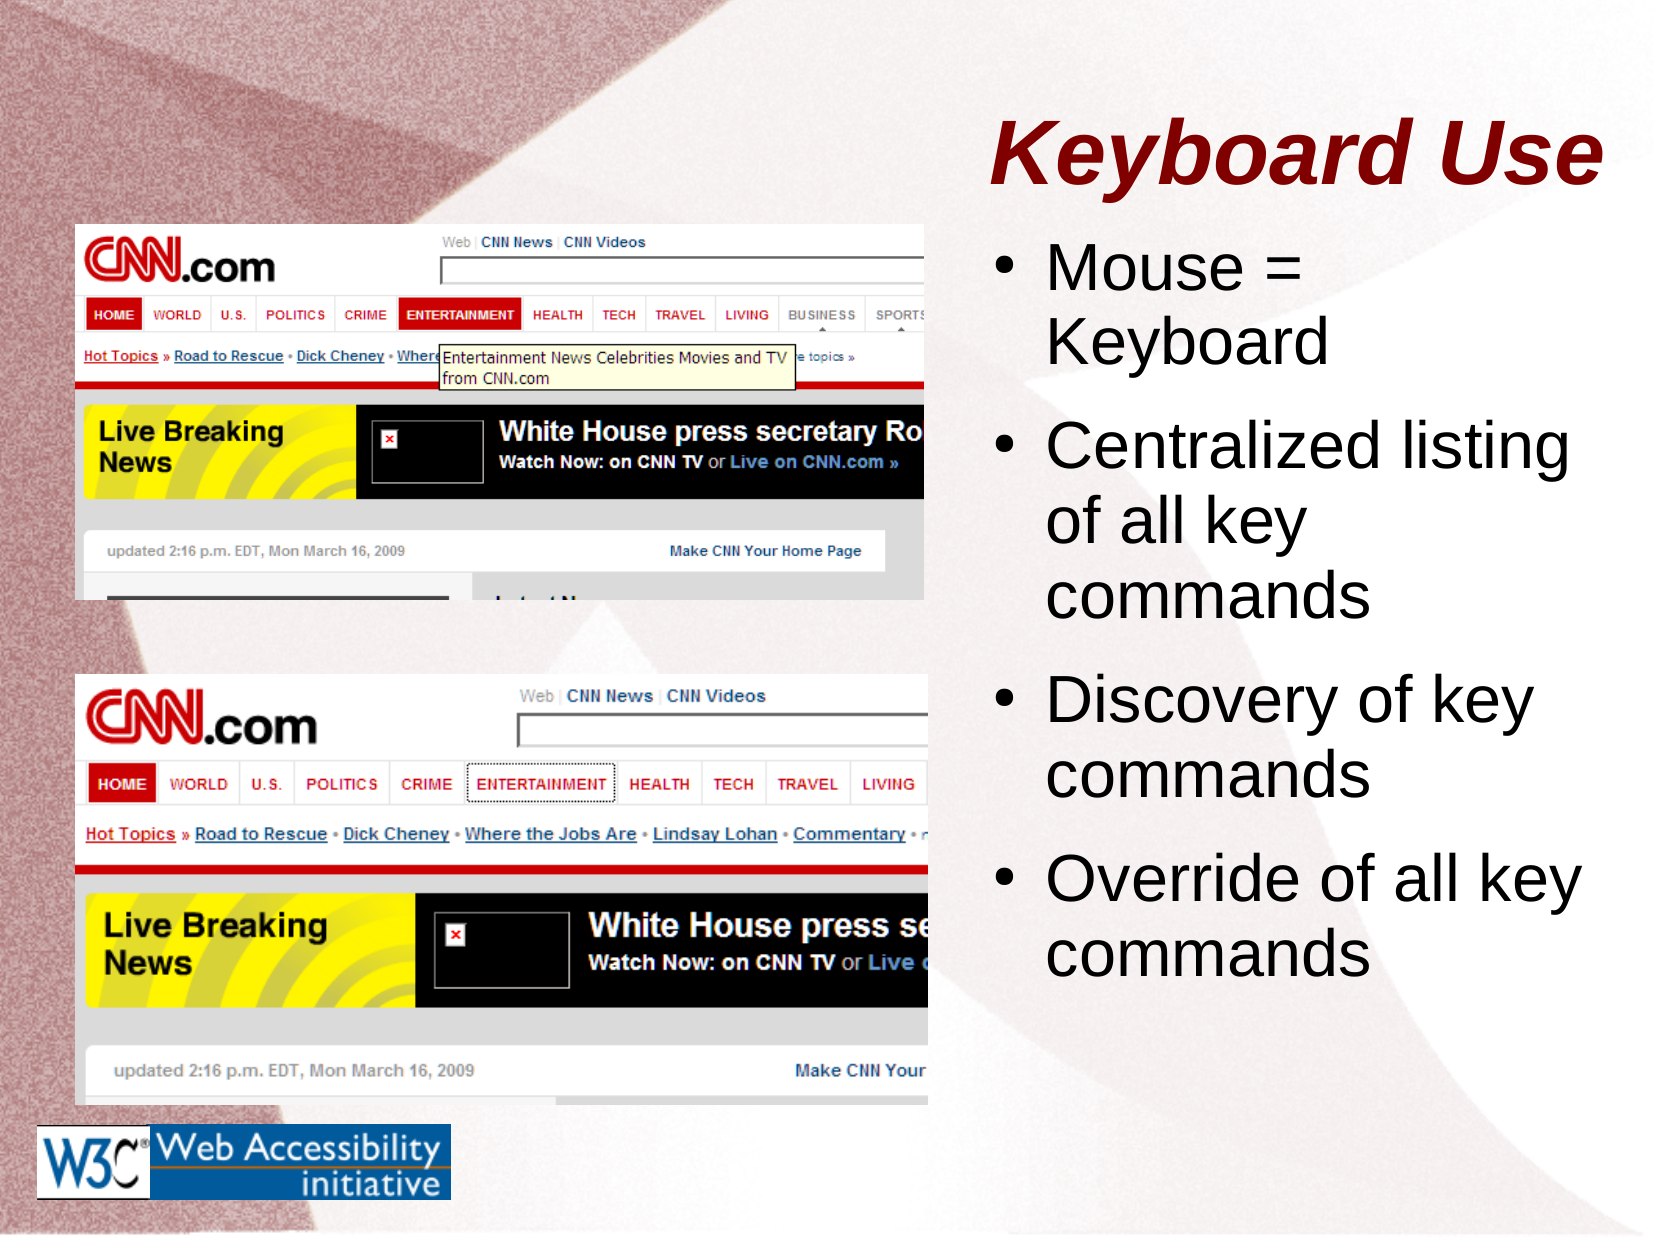

# Keyboard Use
Mouse = Keyboard
Centralized listing of all key commands
Discovery of key commands
Override of all key commands